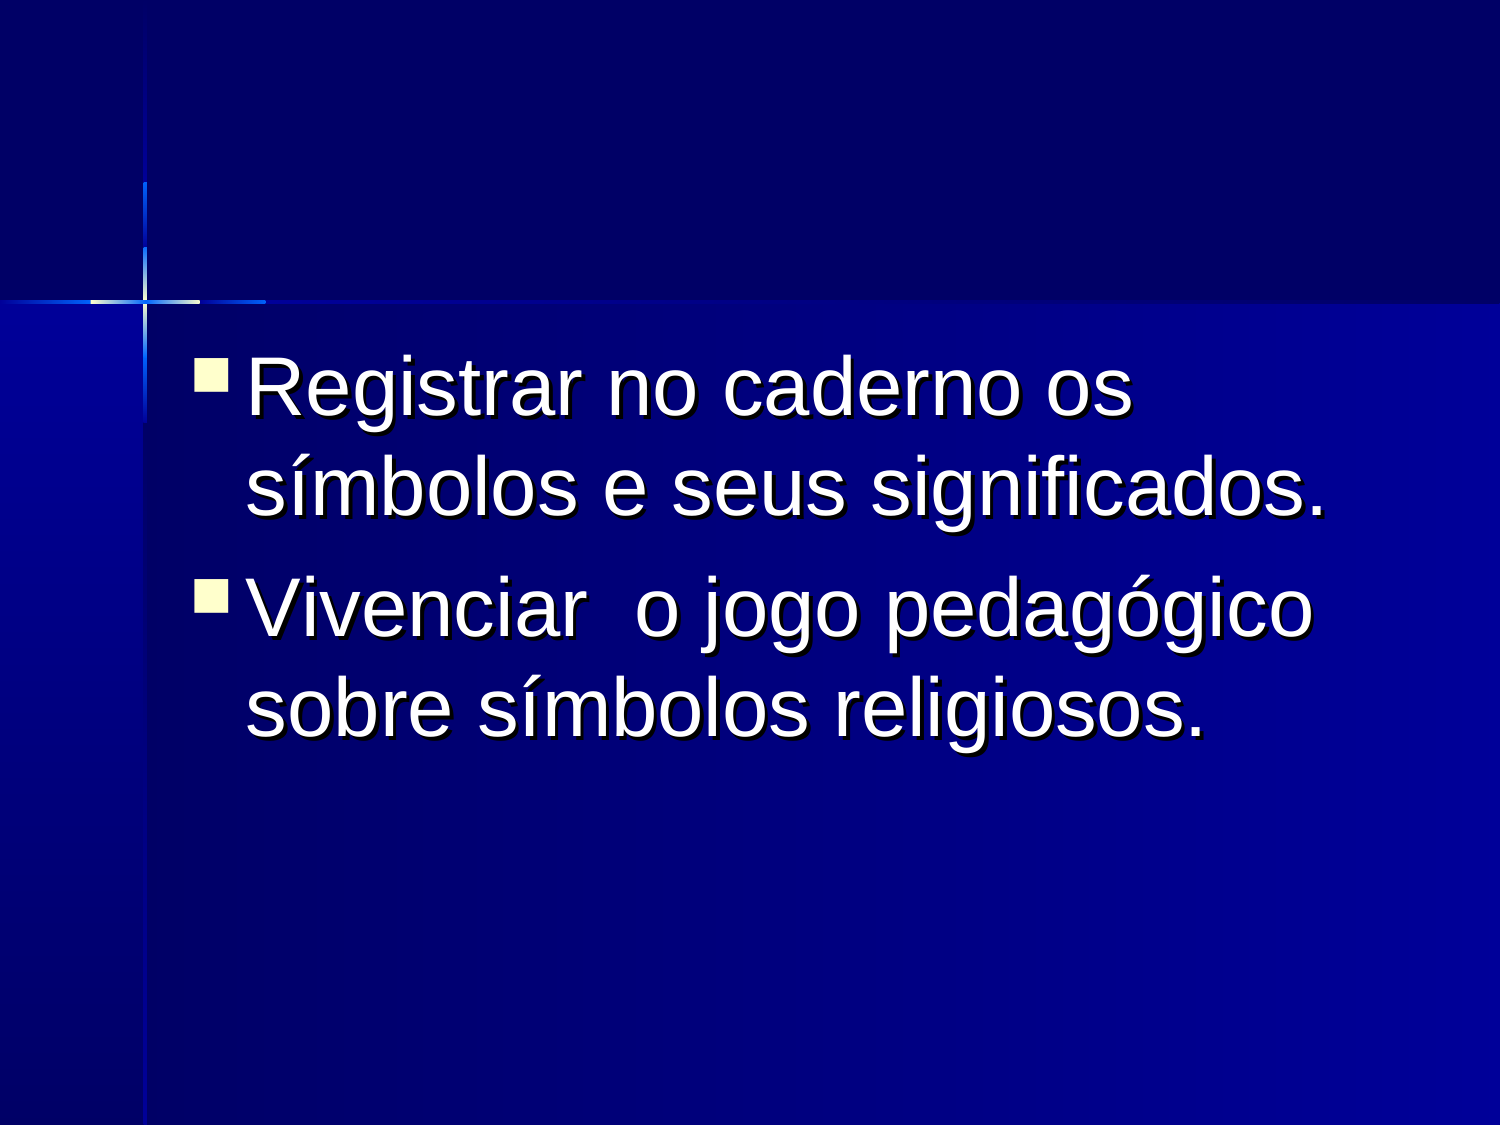

#
Registrar no caderno os símbolos e seus significados.
Vivenciar o jogo pedagógico sobre símbolos religiosos.